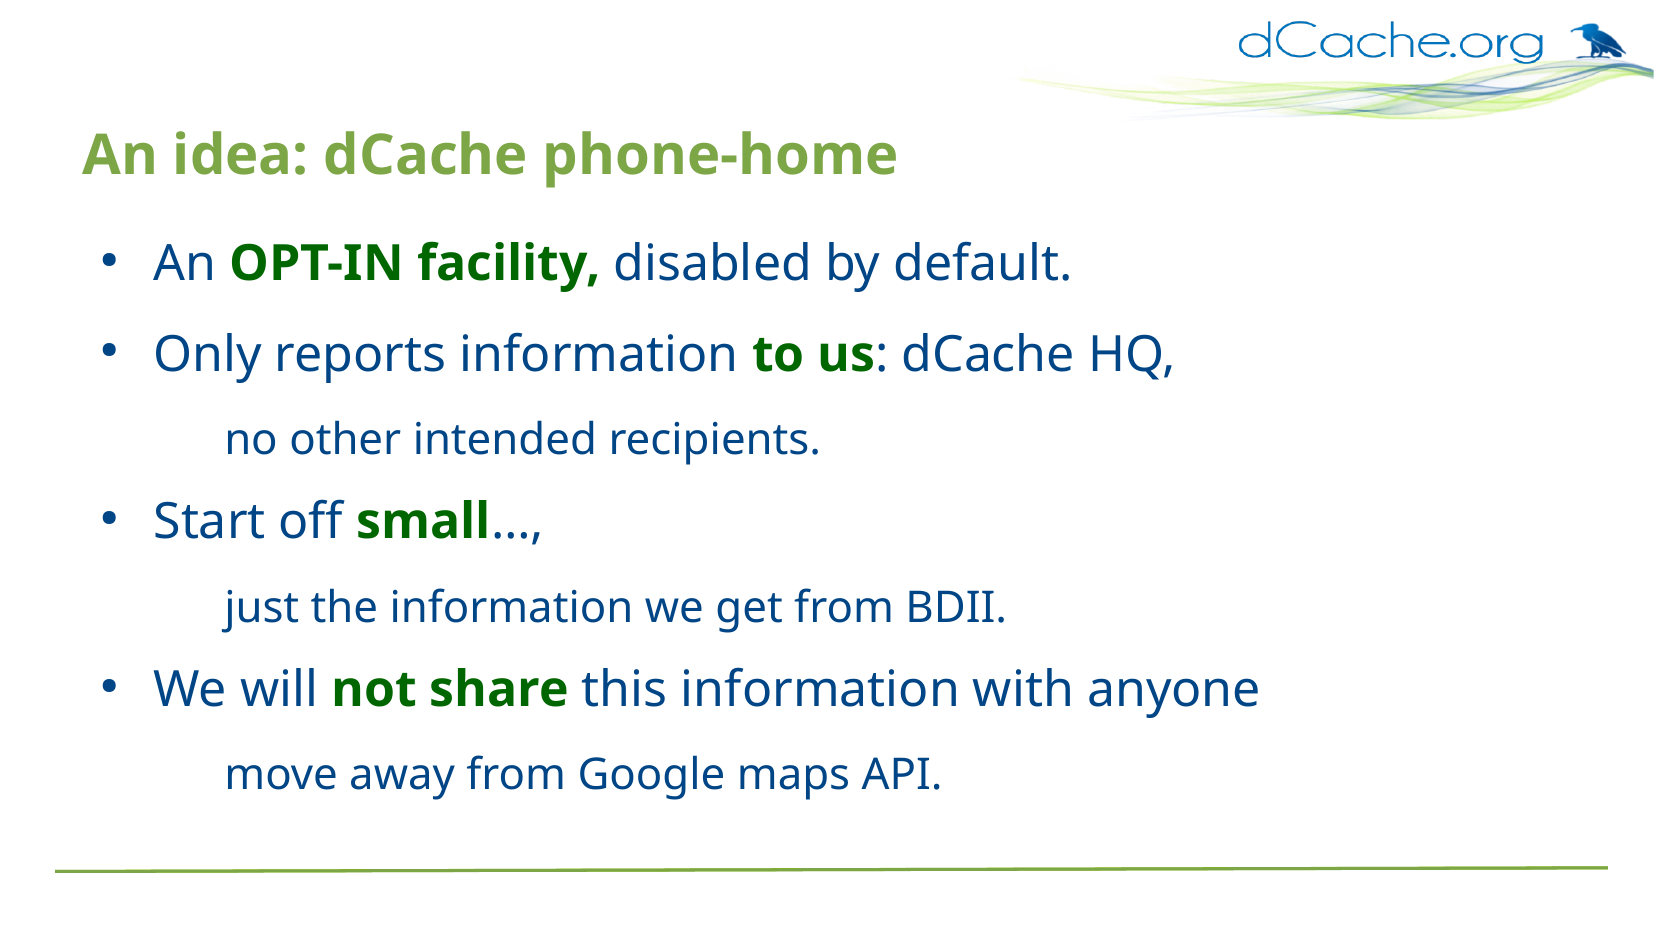

# An idea: dCache phone-home
An OPT-IN facility, disabled by default.
Only reports information to us: dCache HQ,
no other intended recipients.
Start off small…,
just the information we get from BDII.
We will not share this information with anyone
move away from Google maps API.